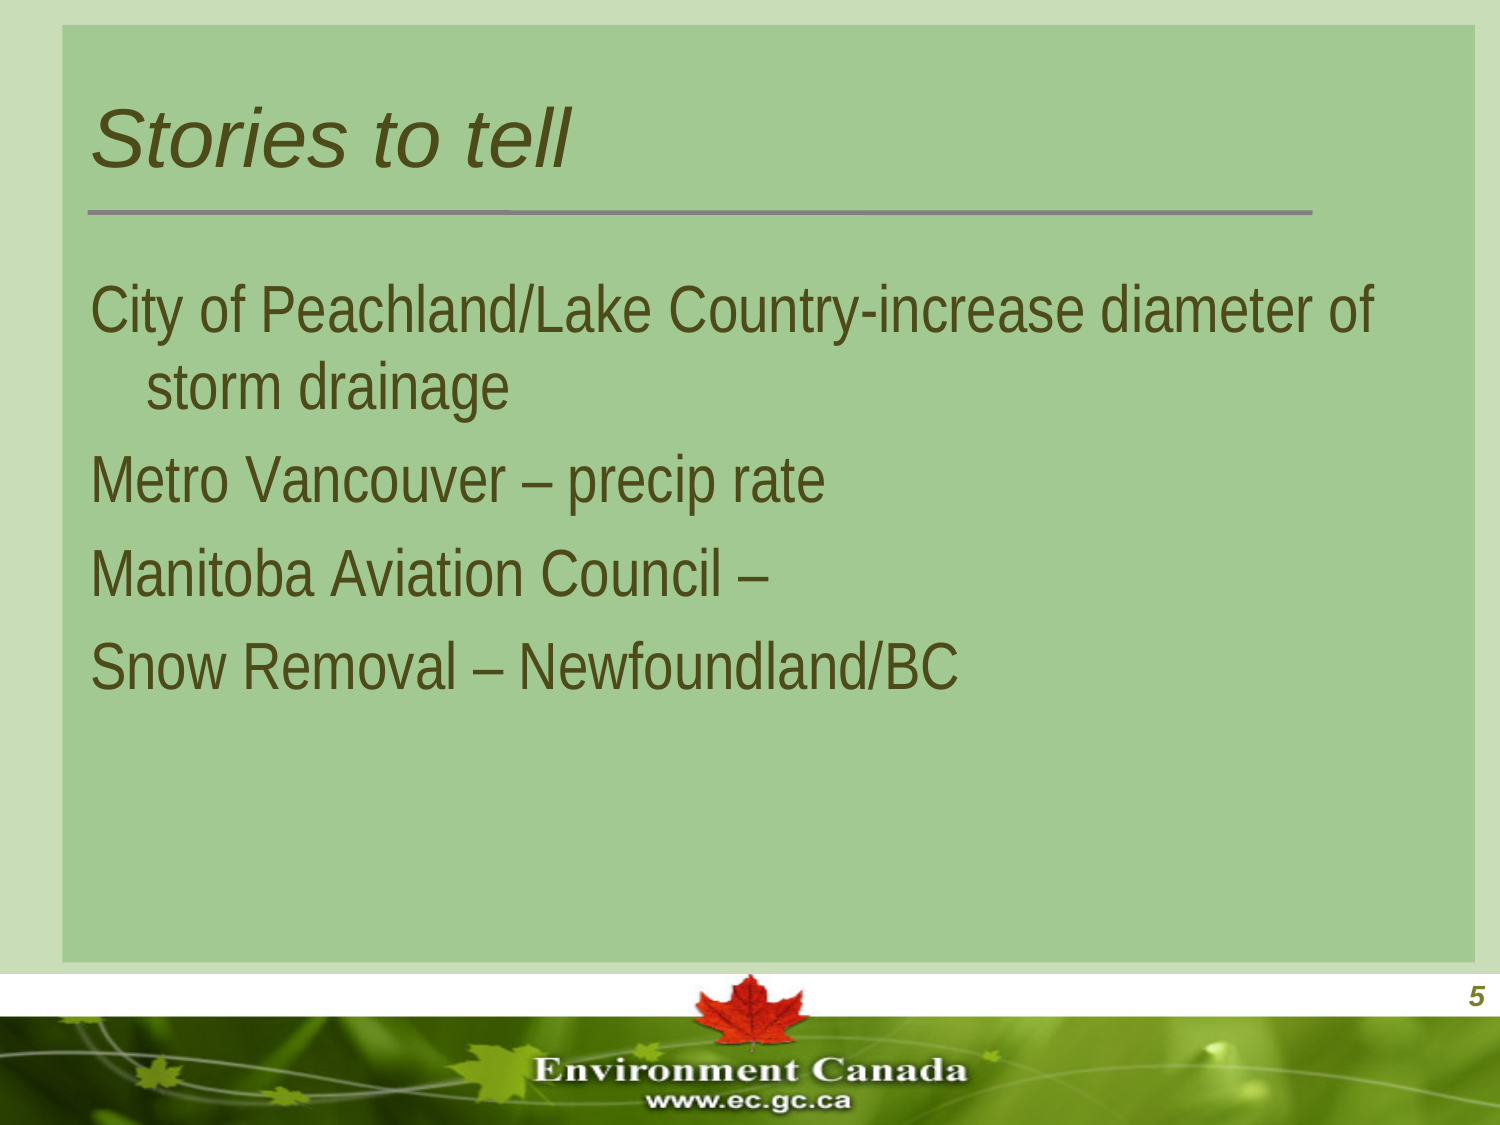

Stories to tell
City of Peachland/Lake Country-increase diameter of storm drainage
Metro Vancouver – precip rate
Manitoba Aviation Council –
Snow Removal – Newfoundland/BC